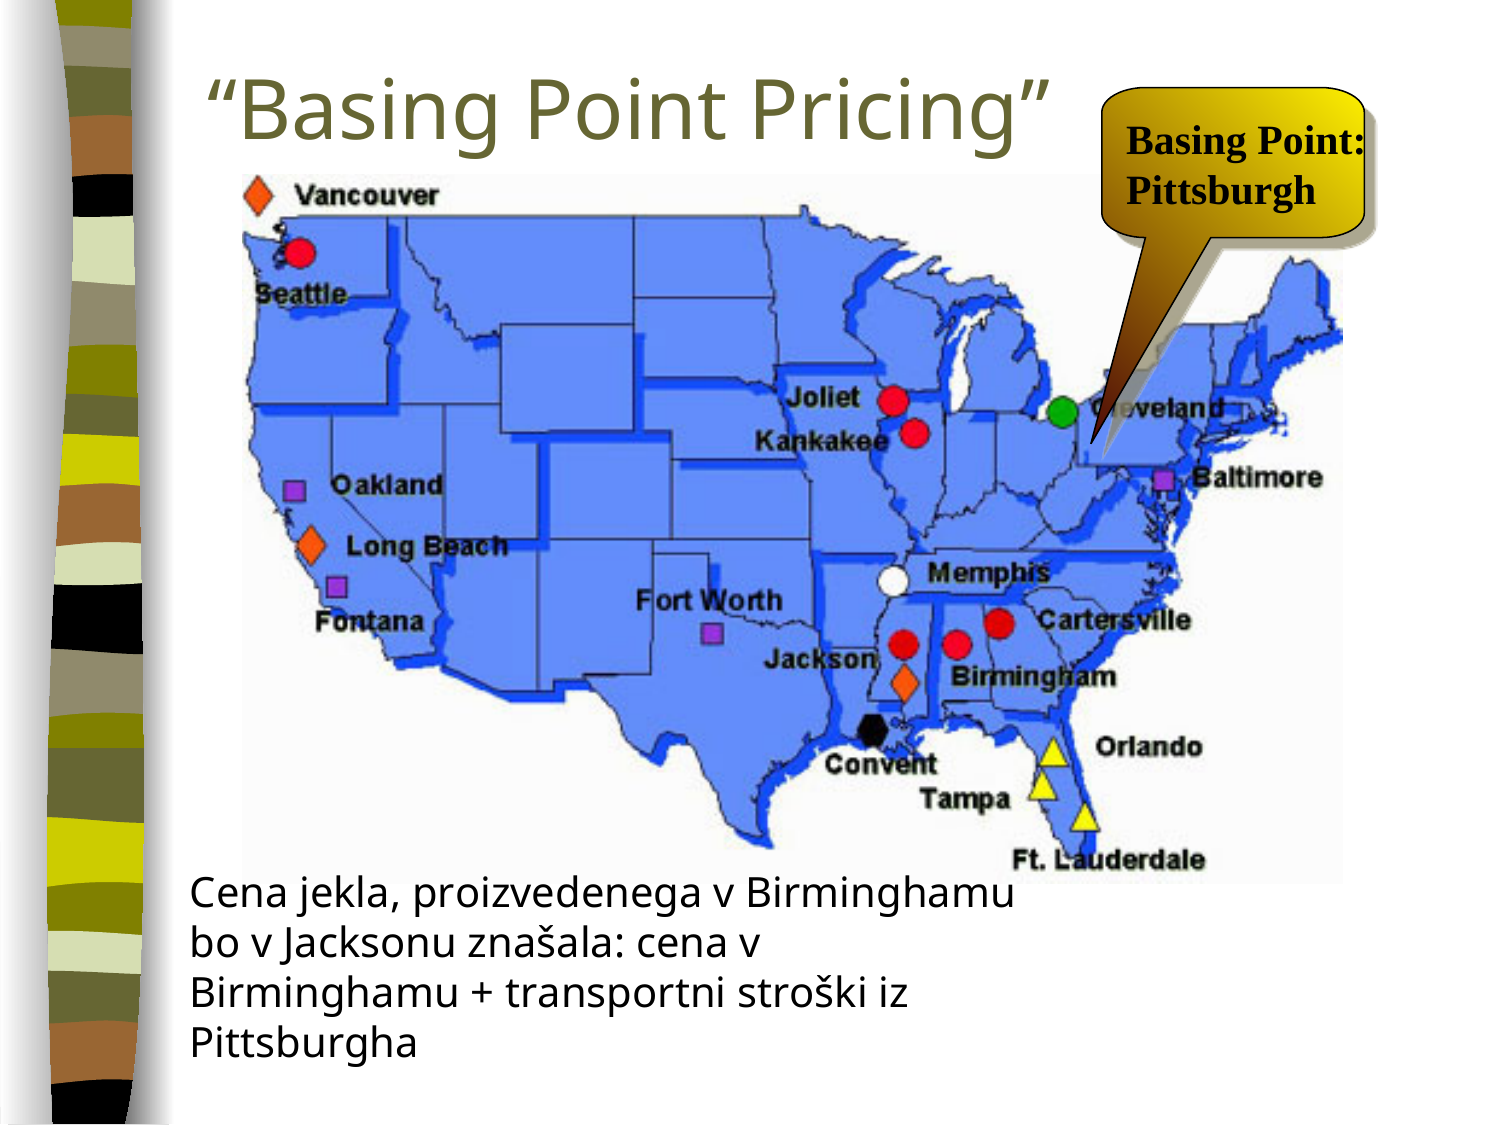

# “Basing Point Pricing”
Basing Point:
Pittsburgh
Cena jekla, proizvedenega v Birminghamu bo v Jacksonu znašala: cena v Birminghamu + transportni stroški iz Pittsburgha